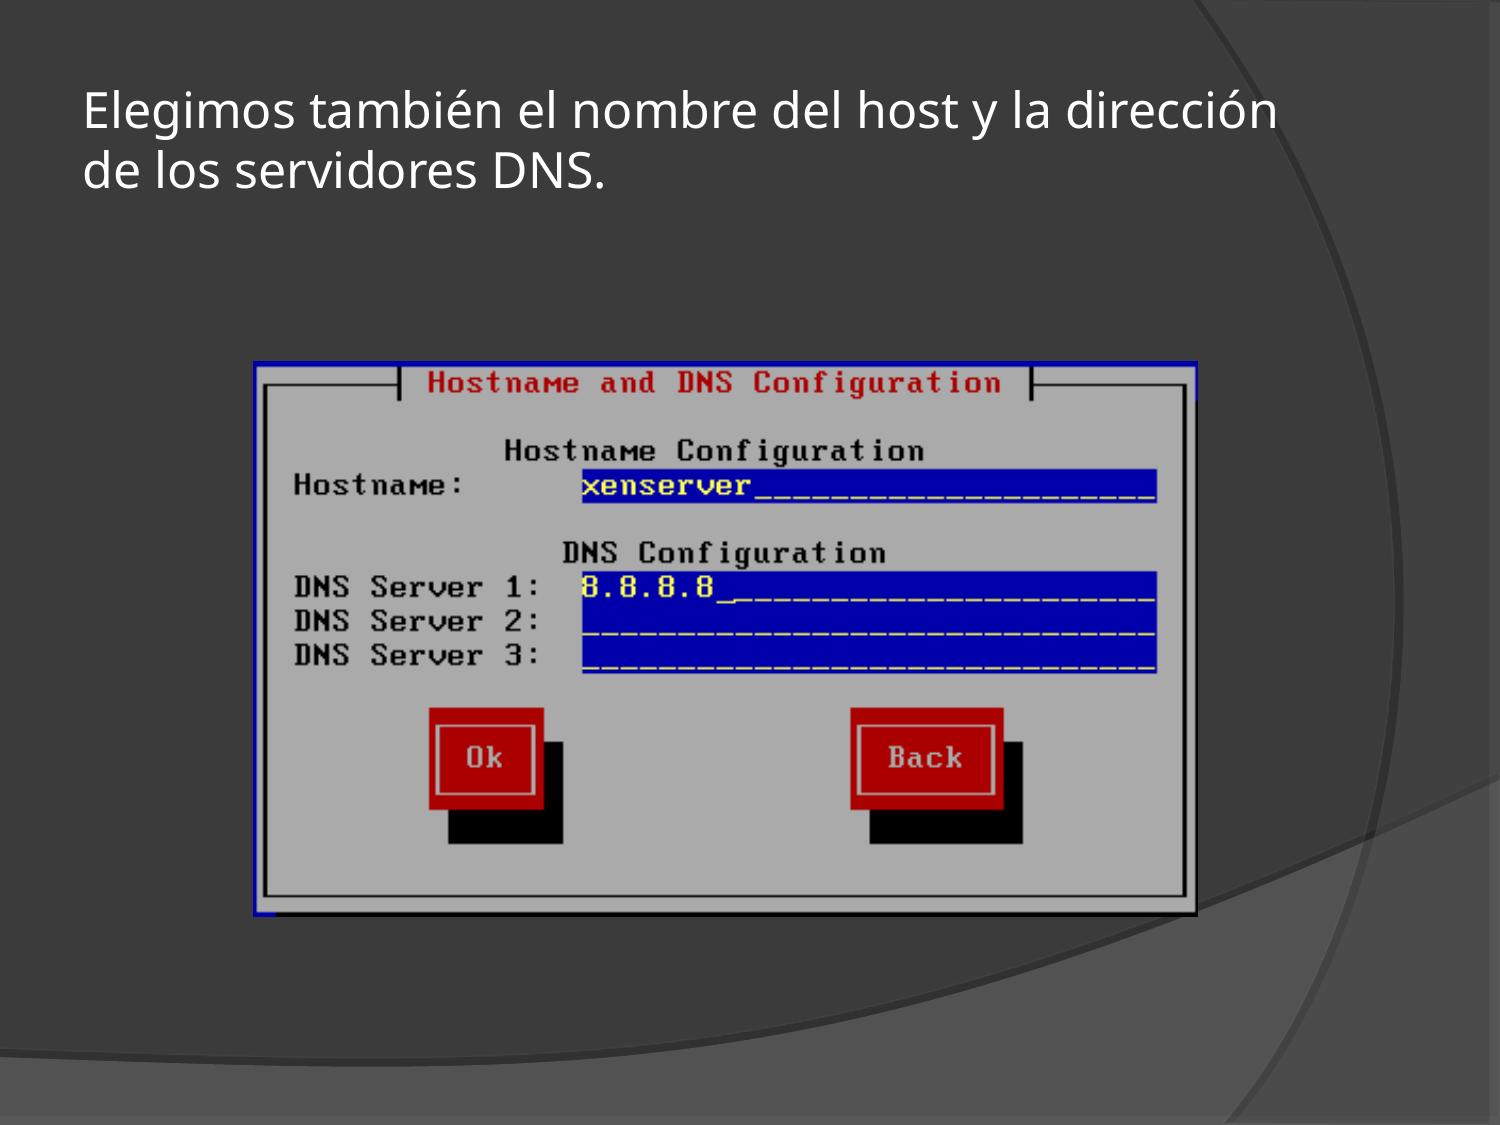

# Elegimos también el nombre del host y la dirección de los servidores DNS.